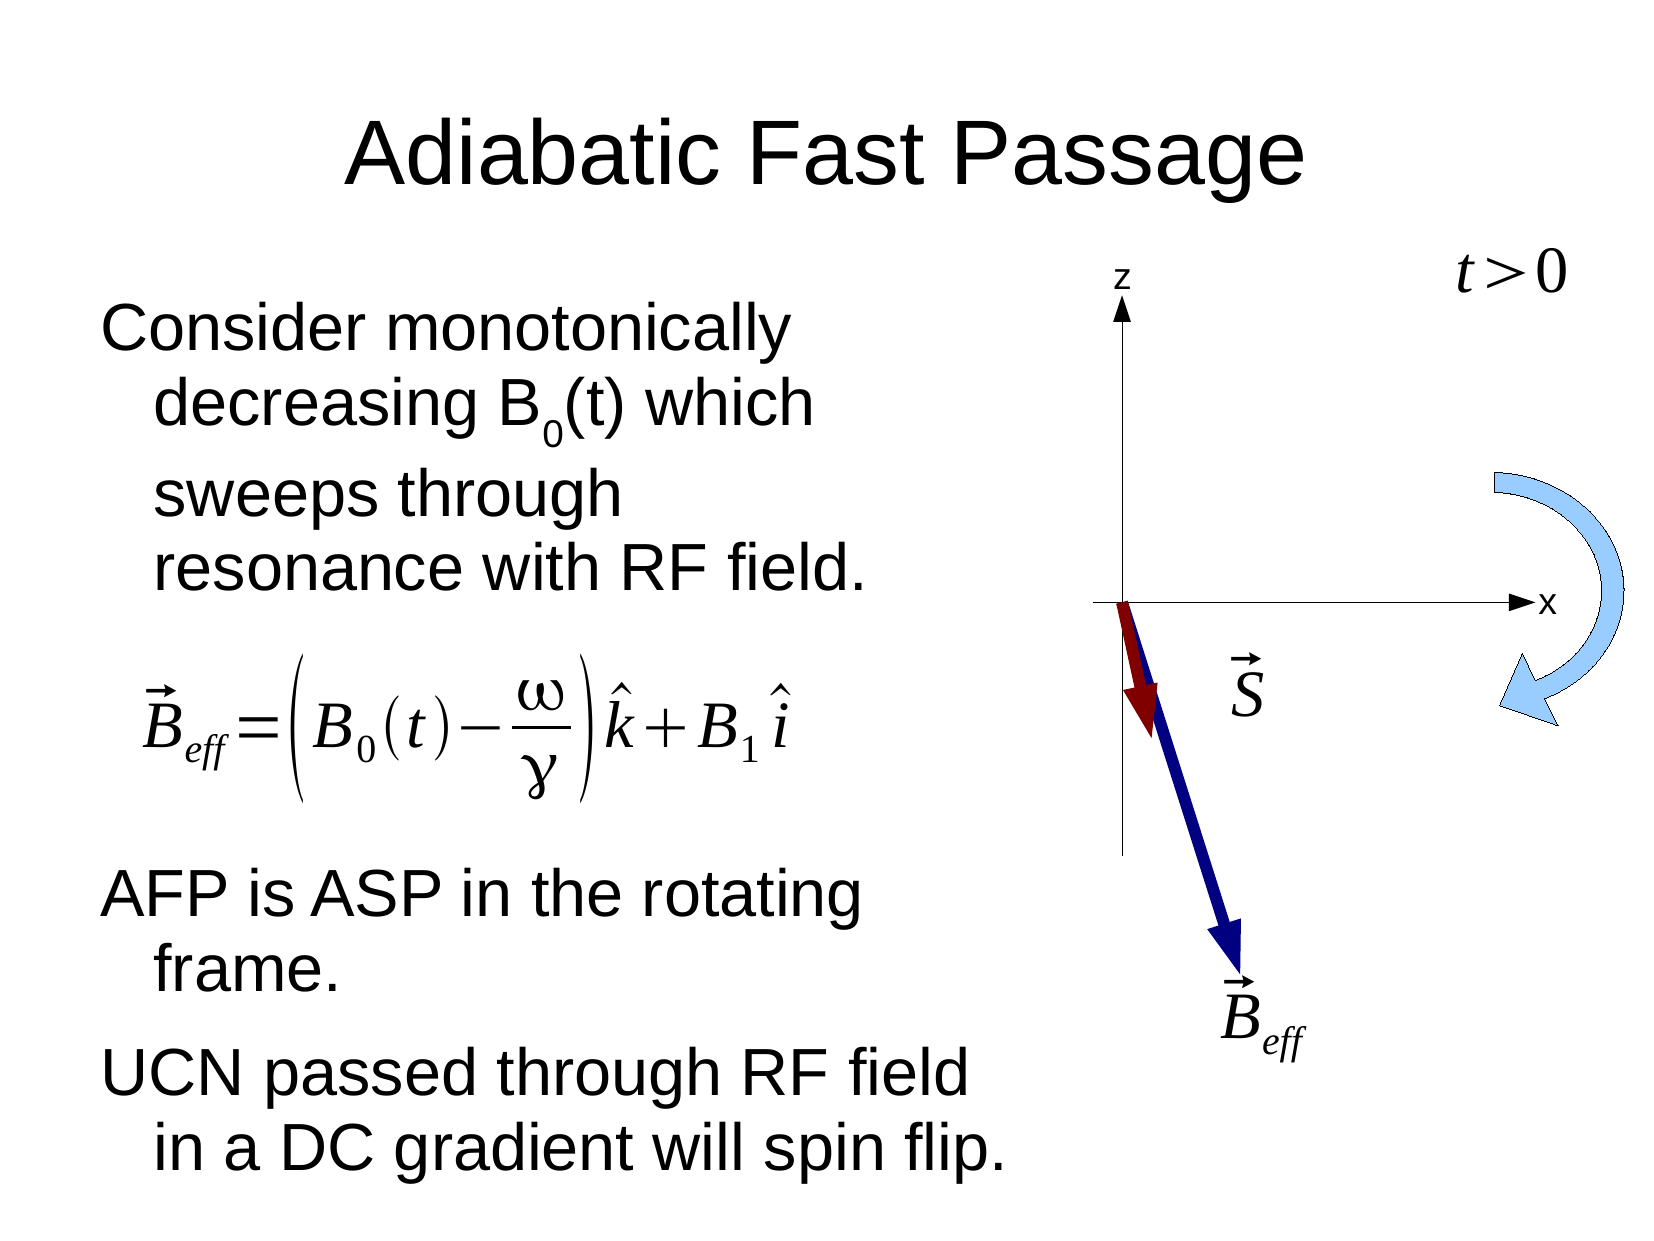

# Adiabatic Fast Passage
z
Consider monotonically decreasing B0(t) which sweeps through resonance with RF field.
x
AFP is ASP in the rotating frame.
UCN passed through RF field in a DC gradient will spin flip.